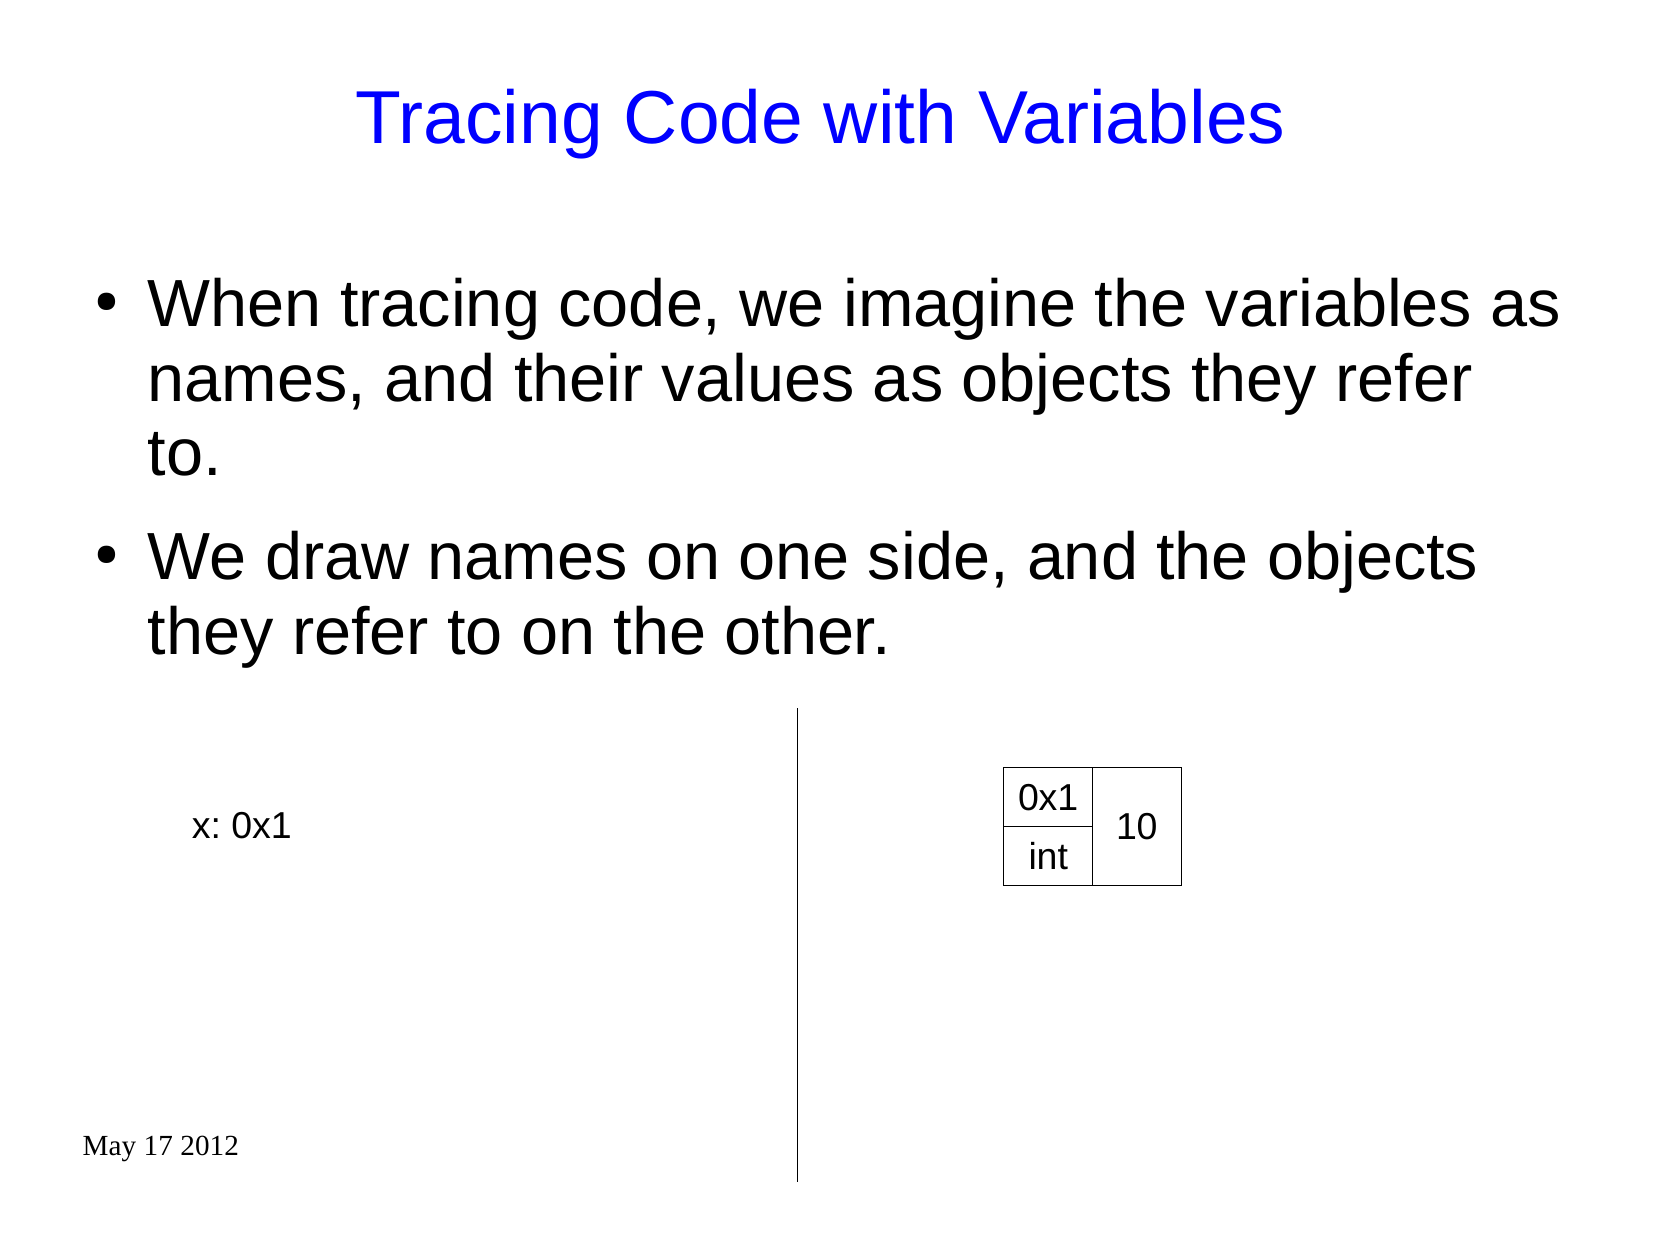

# Tracing Code with Variables
When tracing code, we imagine the variables as names, and their values as objects they refer to.
We draw names on one side, and the objects they refer to on the other.
0x1
10
x: 0x1
int
May 17 2012